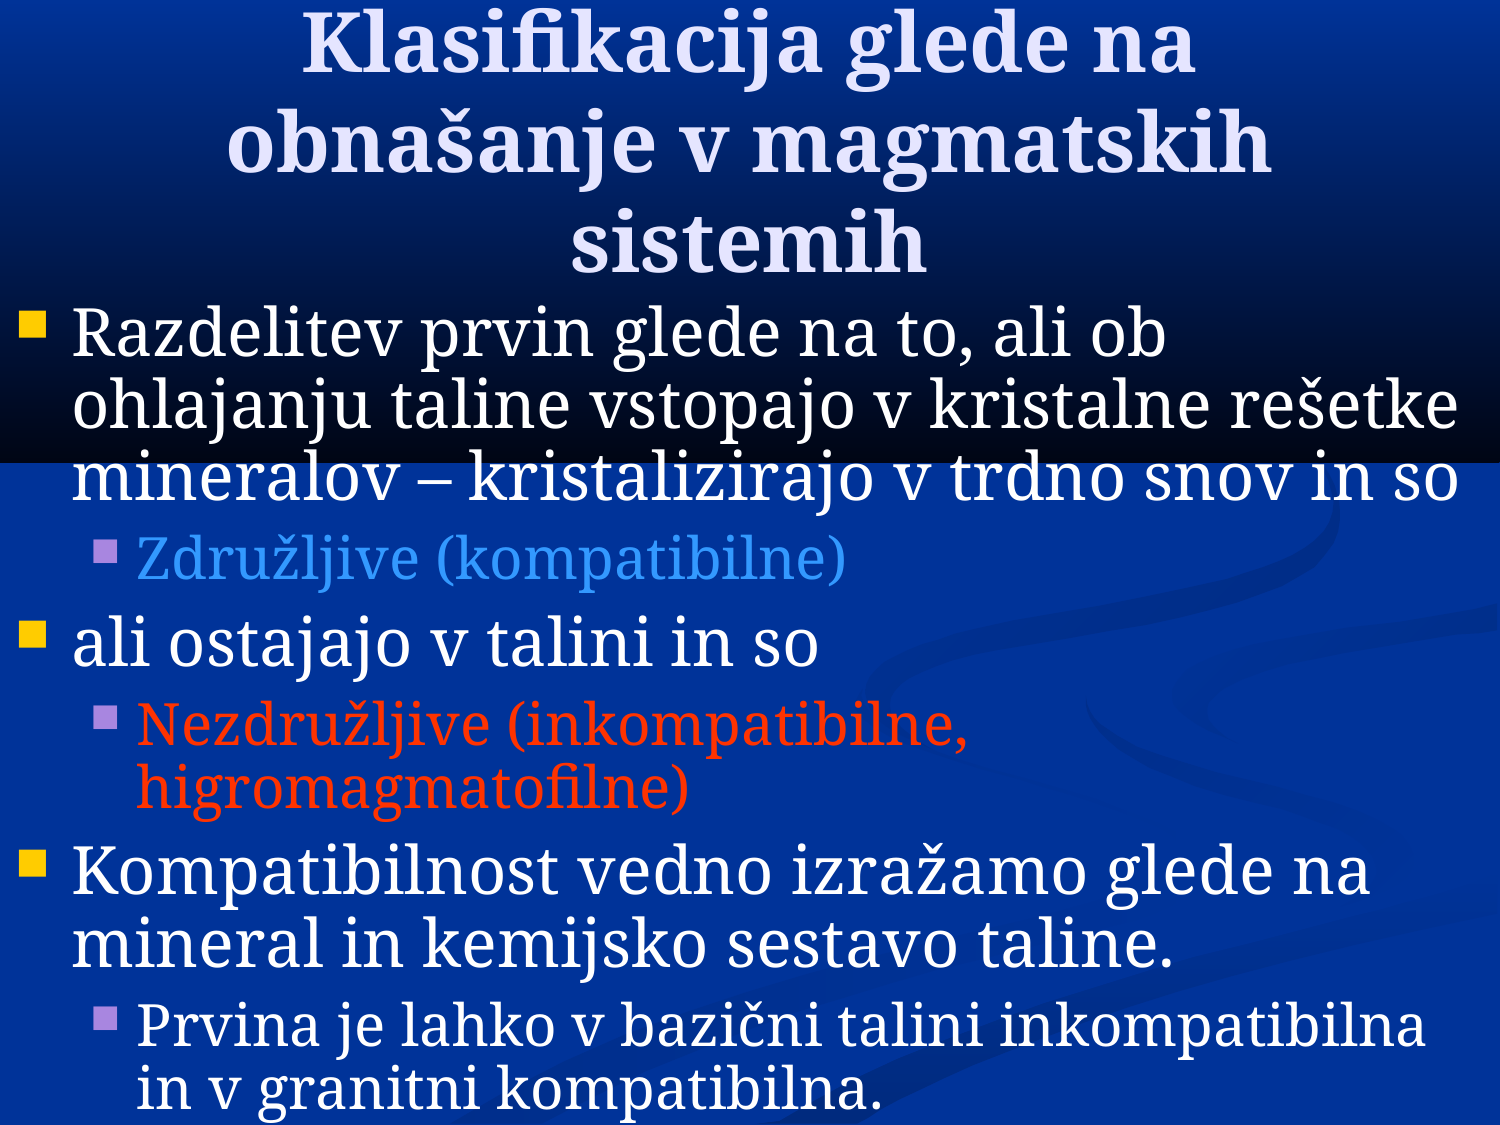

# Klasifikacija glede na obnašanje v magmatskih sistemih
Razdelitev prvin glede na to, ali ob ohlajanju taline vstopajo v kristalne rešetke mineralov – kristalizirajo v trdno snov in so
Združljive (kompatibilne)
ali ostajajo v talini in so
Nezdružljive (inkompatibilne, higromagmatofilne)
Kompatibilnost vedno izražamo glede na mineral in kemijsko sestavo taline.
Prvina je lahko v bazični talini inkompatibilna in v granitni kompatibilna.